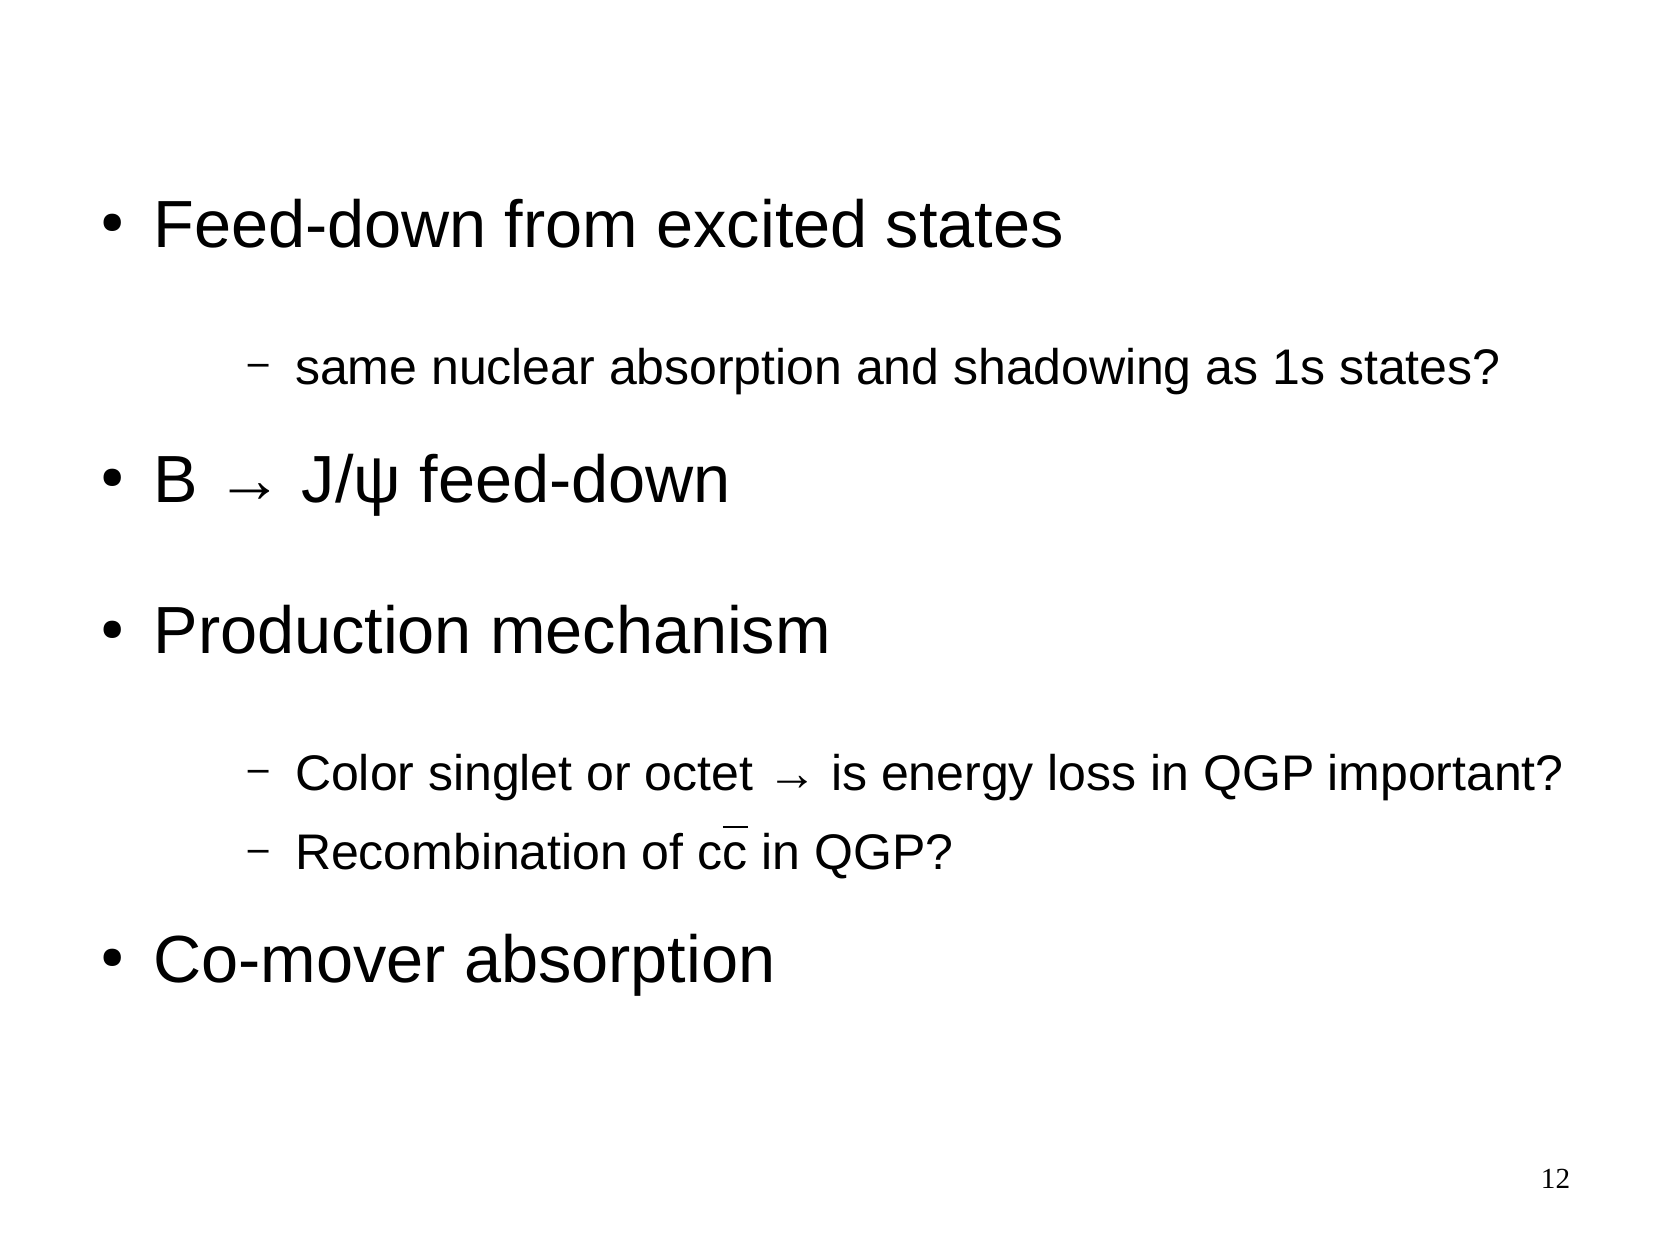

#
Feed-down from excited states
same nuclear absorption and shadowing as 1s states?
B → J/ψ feed-down
Production mechanism
Color singlet or octet → is energy loss in QGP important?
Recombination of cc in QGP?
Co-mover absorption
12